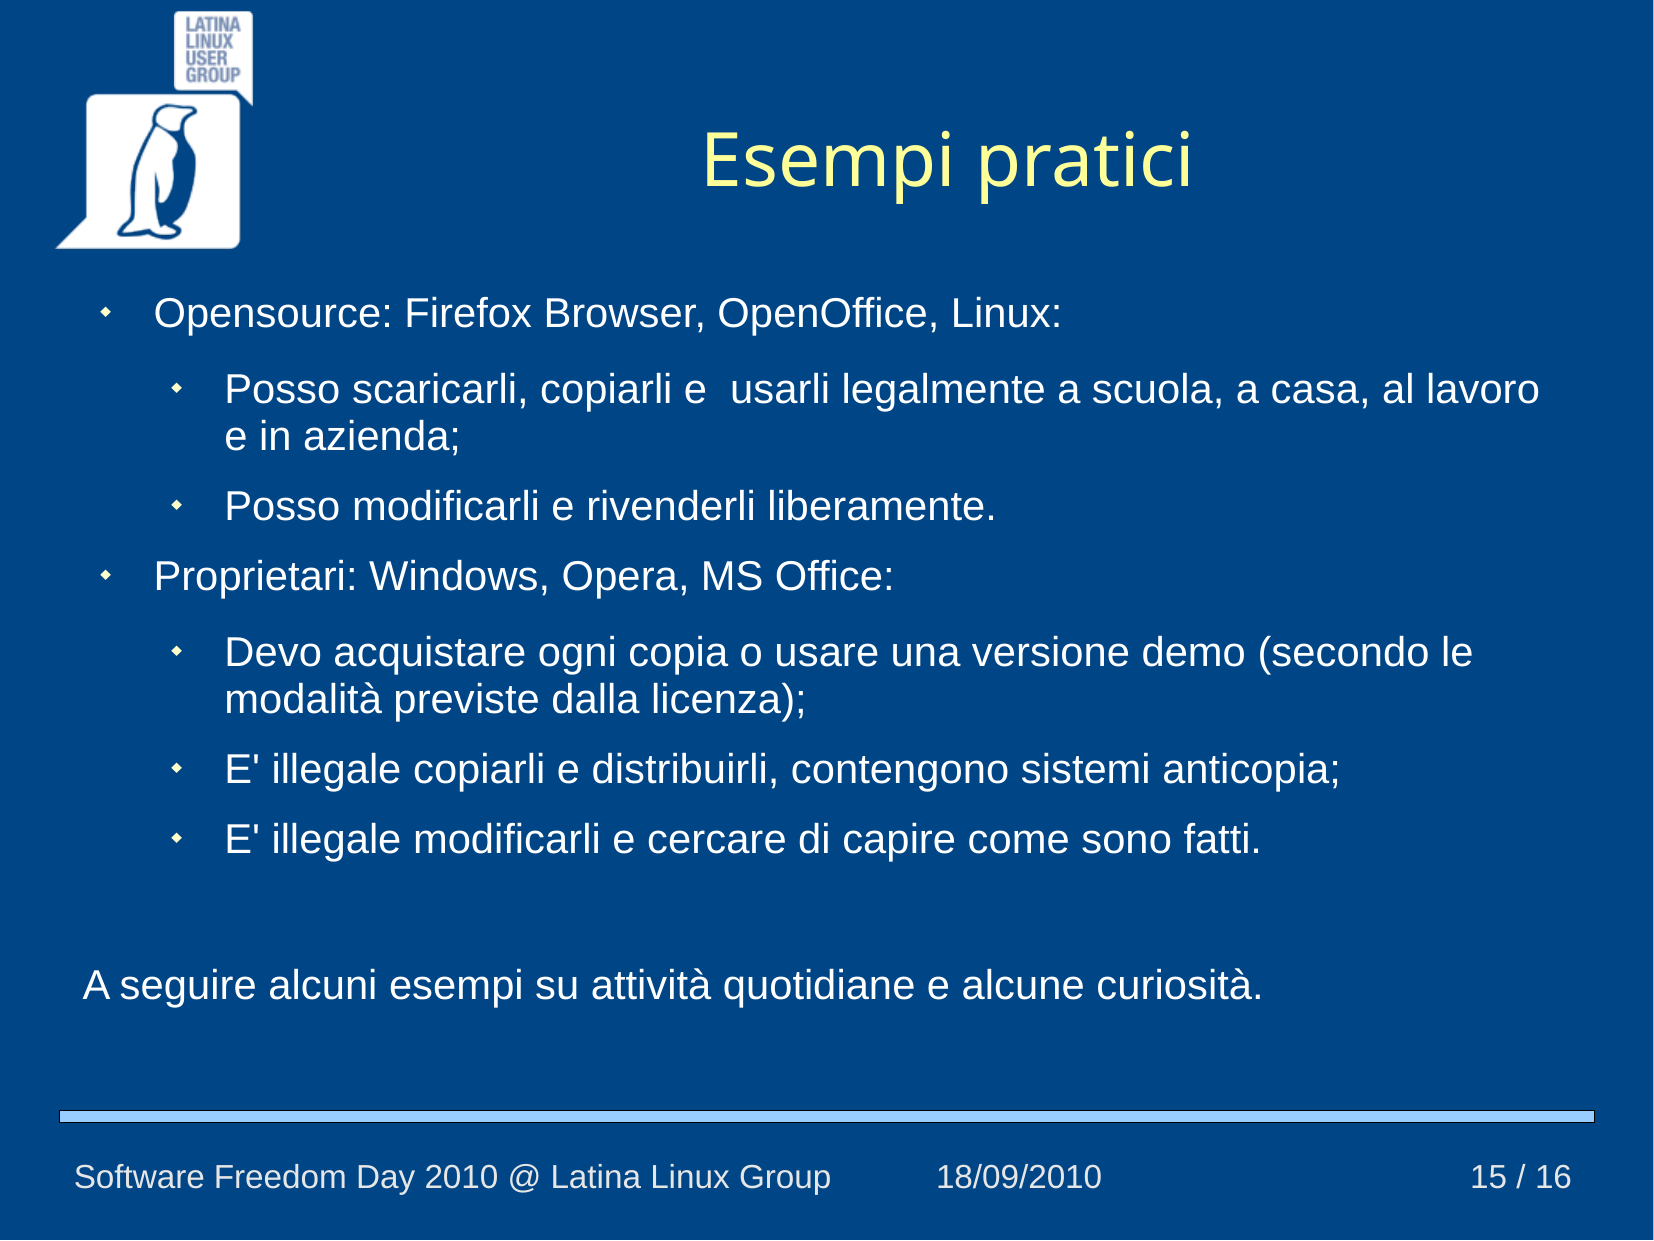

# Esempi pratici
Opensource: Firefox Browser, OpenOffice, Linux:
Posso scaricarli, copiarli e usarli legalmente a scuola, a casa, al lavoro e in azienda;
Posso modificarli e rivenderli liberamente.
Proprietari: Windows, Opera, MS Office:
Devo acquistare ogni copia o usare una versione demo (secondo le modalità previste dalla licenza);
E' illegale copiarli e distribuirli, contengono sistemi anticopia;
E' illegale modificarli e cercare di capire come sono fatti.
A seguire alcuni esempi su attività quotidiane e alcune curiosità.